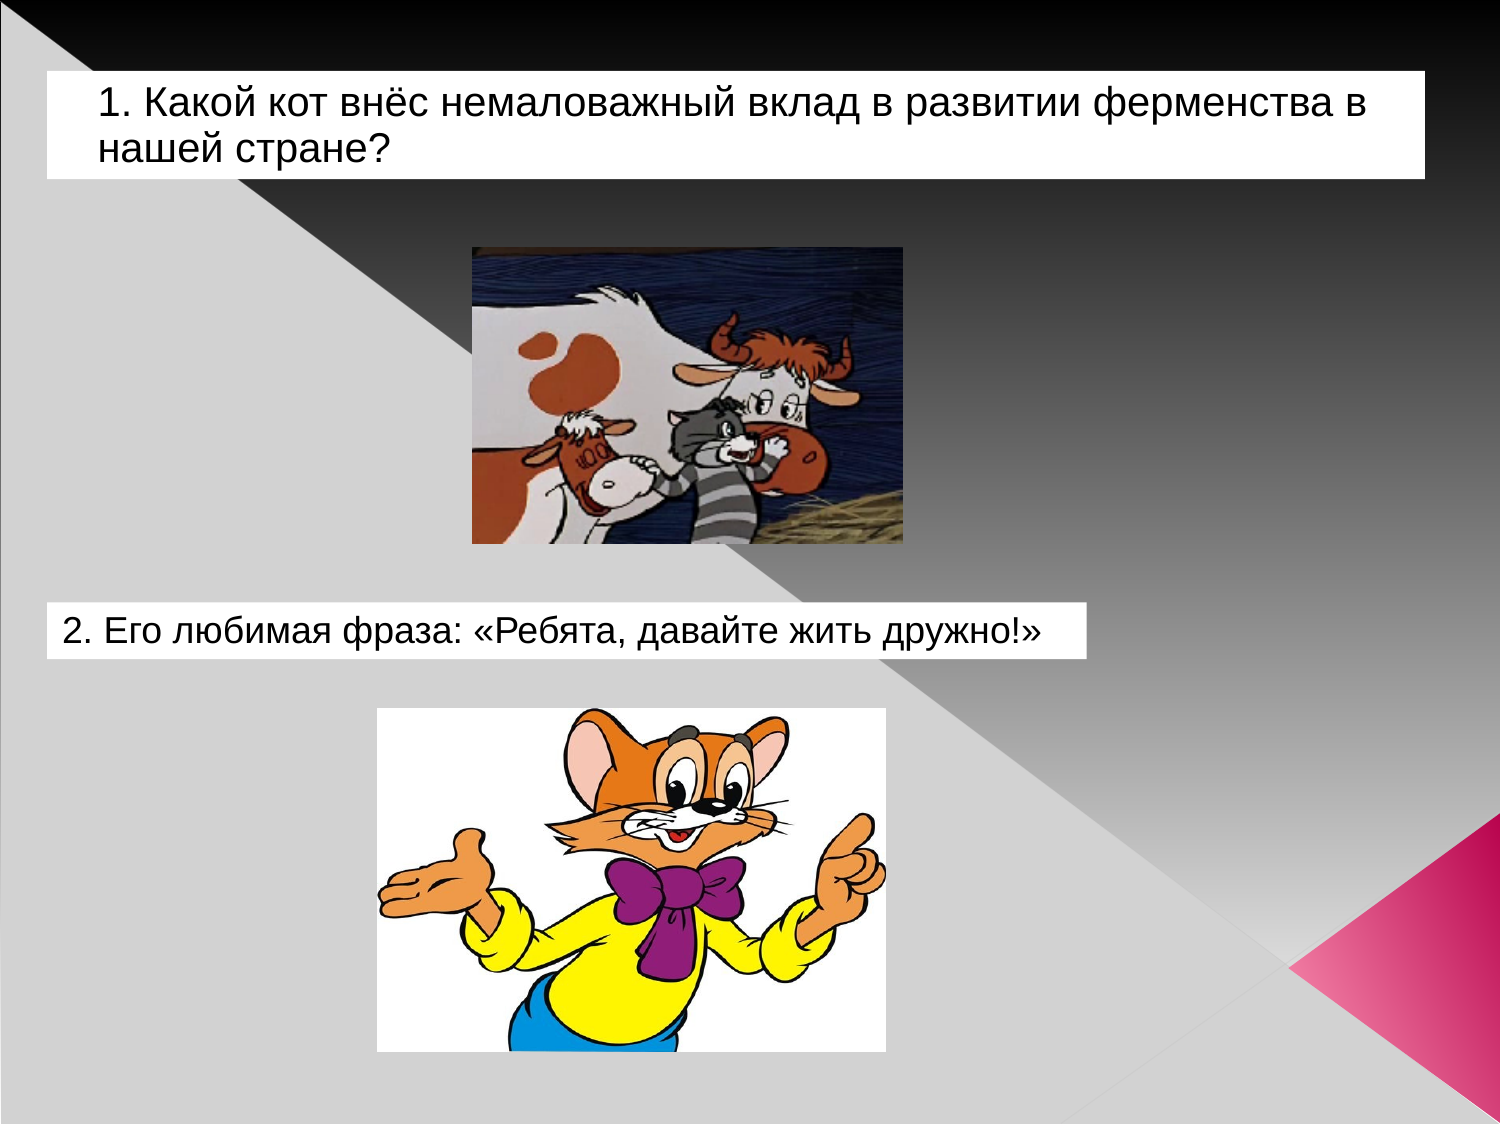

#
1. Какой кот внёс немаловажный вклад в развитии ферменства в нашей стране?
2. Его любимая фраза: «Ребята, давайте жить дружно!»